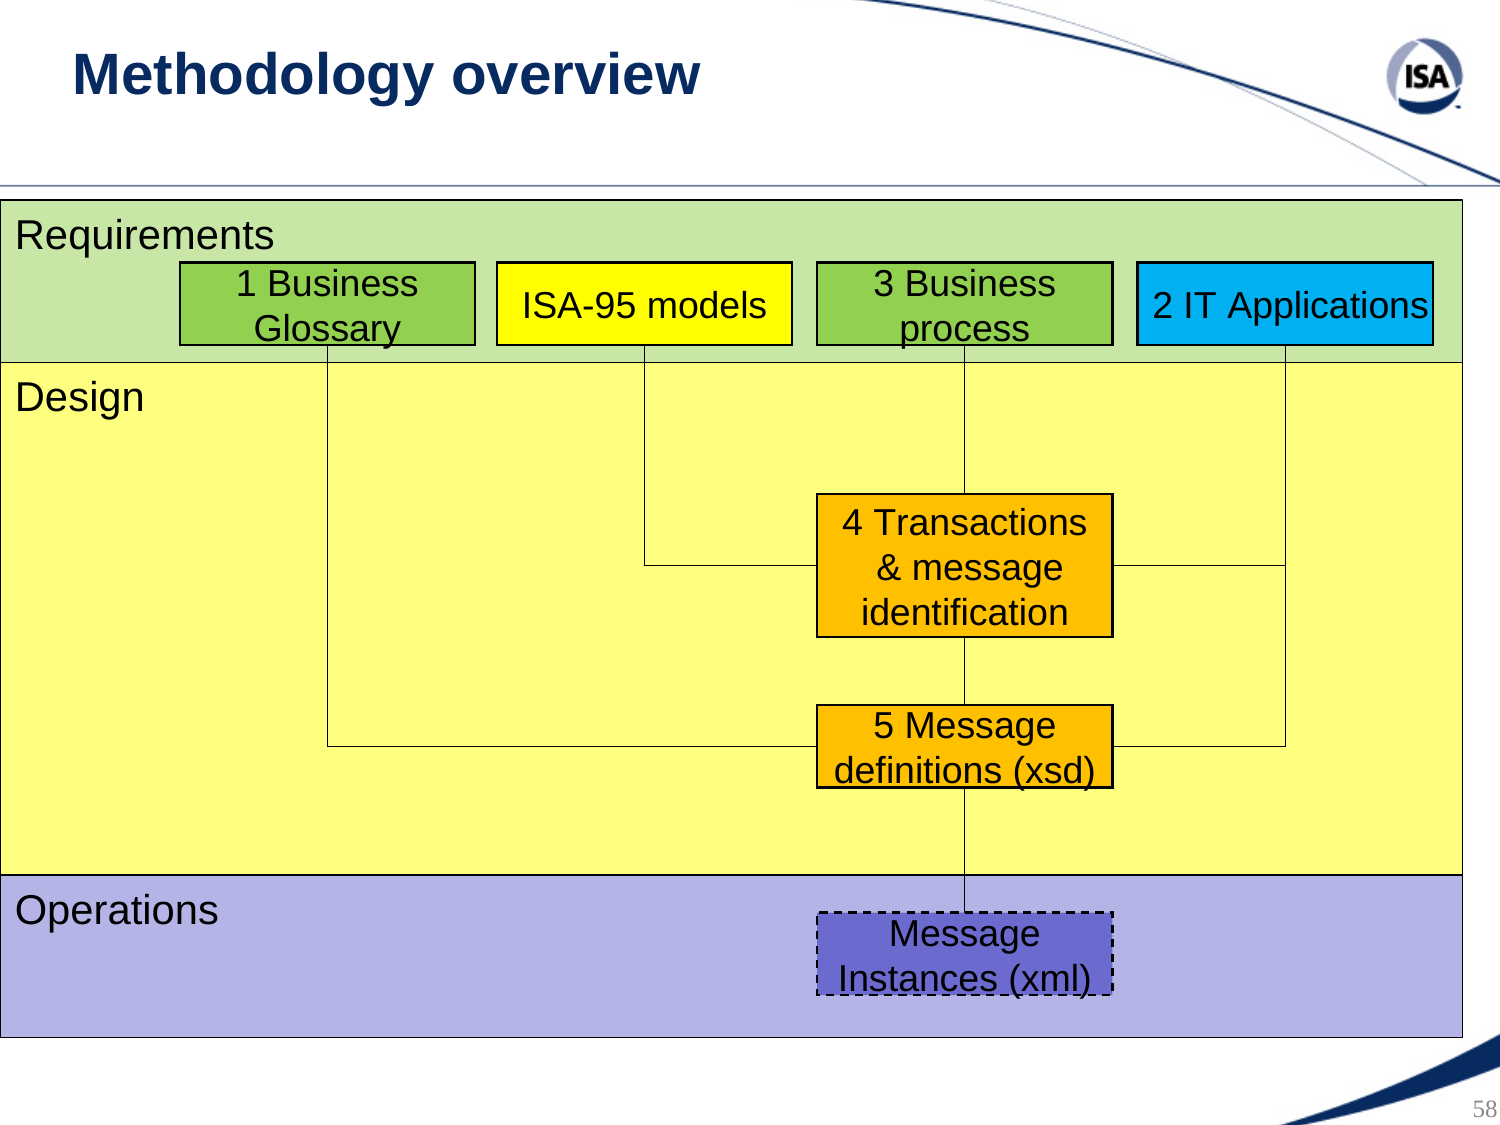

# Methodology overview
Requirements
1 Business
Glossary
ISA-95 models
3 Business
process
2 IT Applications
Design
4 Transactions
 & message
identification
5 Message
definitions (xsd)
Operations
Message
Instances (xml)